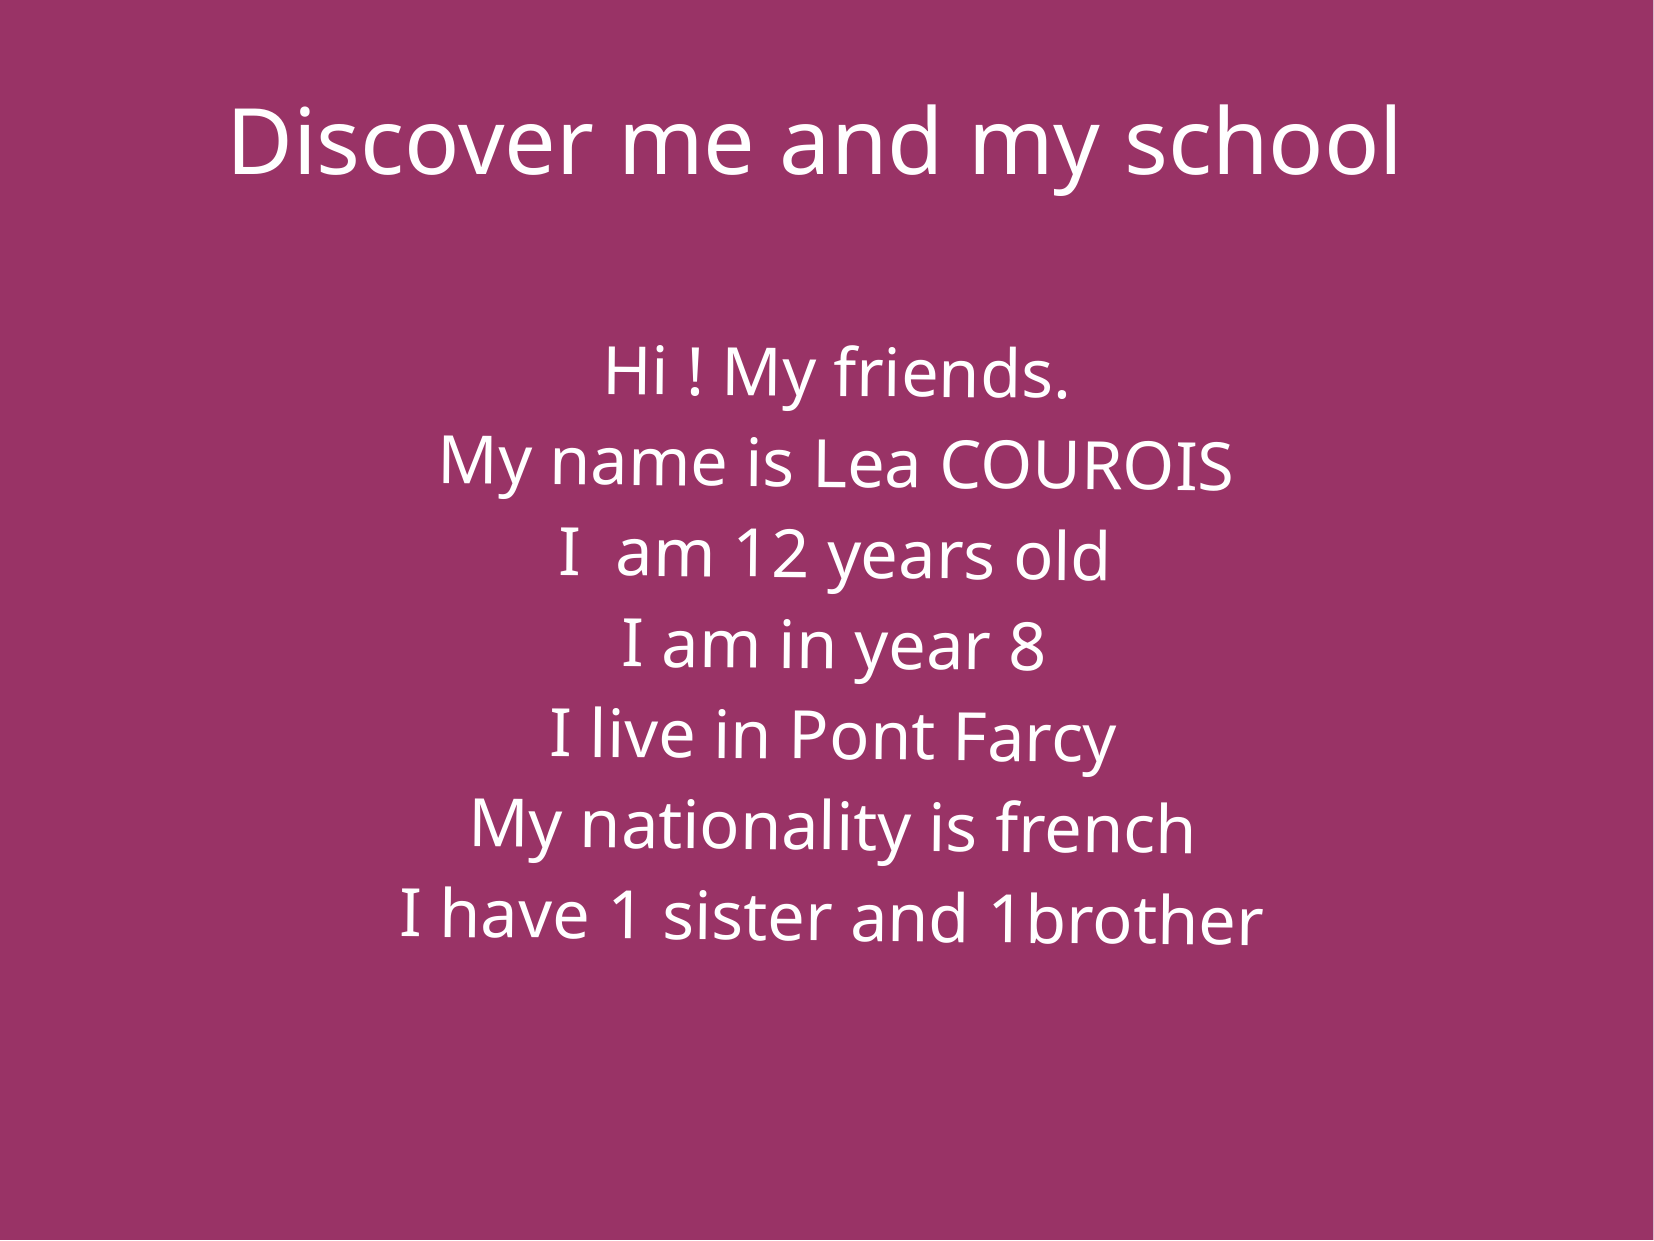

# Discover me and my school
Hi ! My friends.
My name is Lea COUROIS
I am 12 years old
I am in year 8
I live in Pont Farcy
My nationality is french
I have 1 sister and 1brother